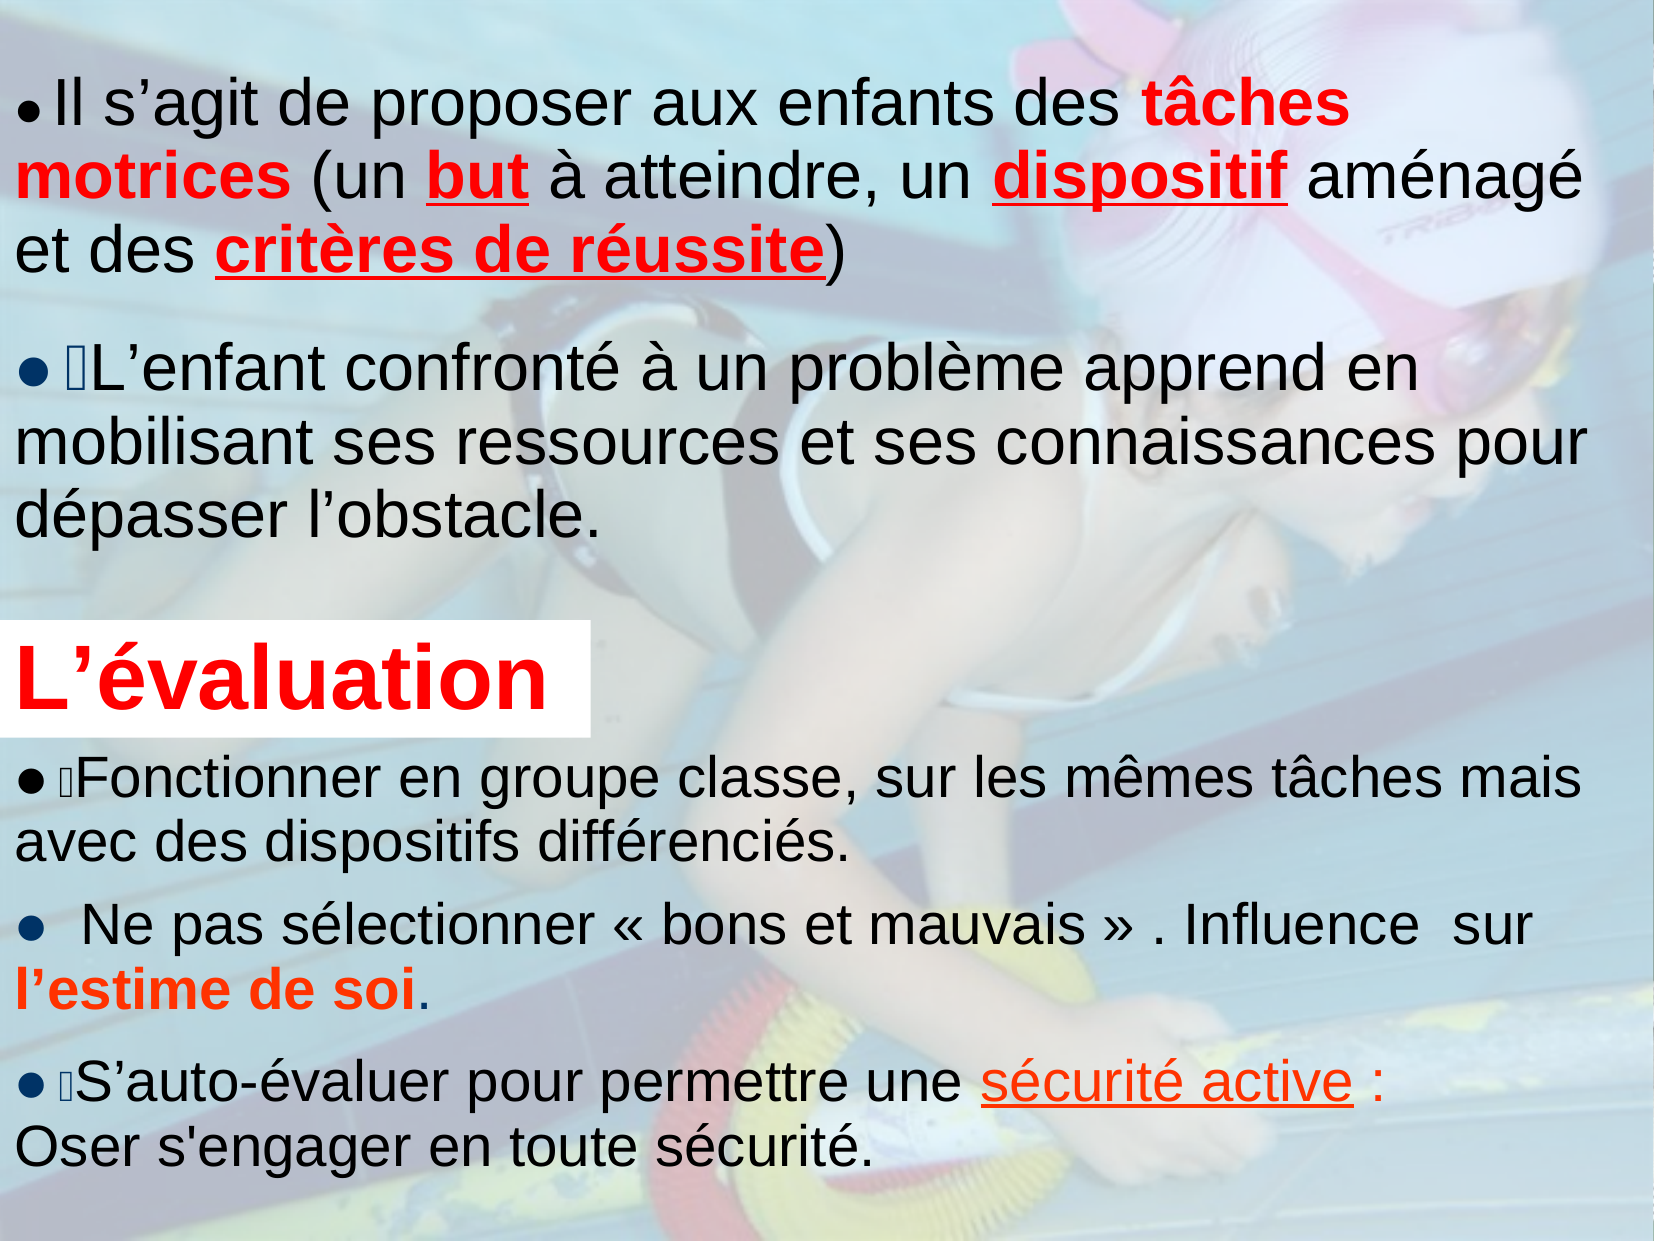

Il s’agit de proposer aux enfants des tâches motrices (un but à atteindre, un dispositif aménagé et des critères de réussite)‏
L’enfant confronté à un problème apprend en mobilisant ses ressources et ses connaissances pour dépasser l’obstacle.
L’évaluation
Fonctionner en groupe classe, sur les mêmes tâches mais avec des dispositifs différenciés.
Ne pas sélectionner « bons et mauvais » . Influence sur l’estime de soi.
S’auto-évaluer pour permettre une sécurité active :
Oser s'engager en toute sécurité.